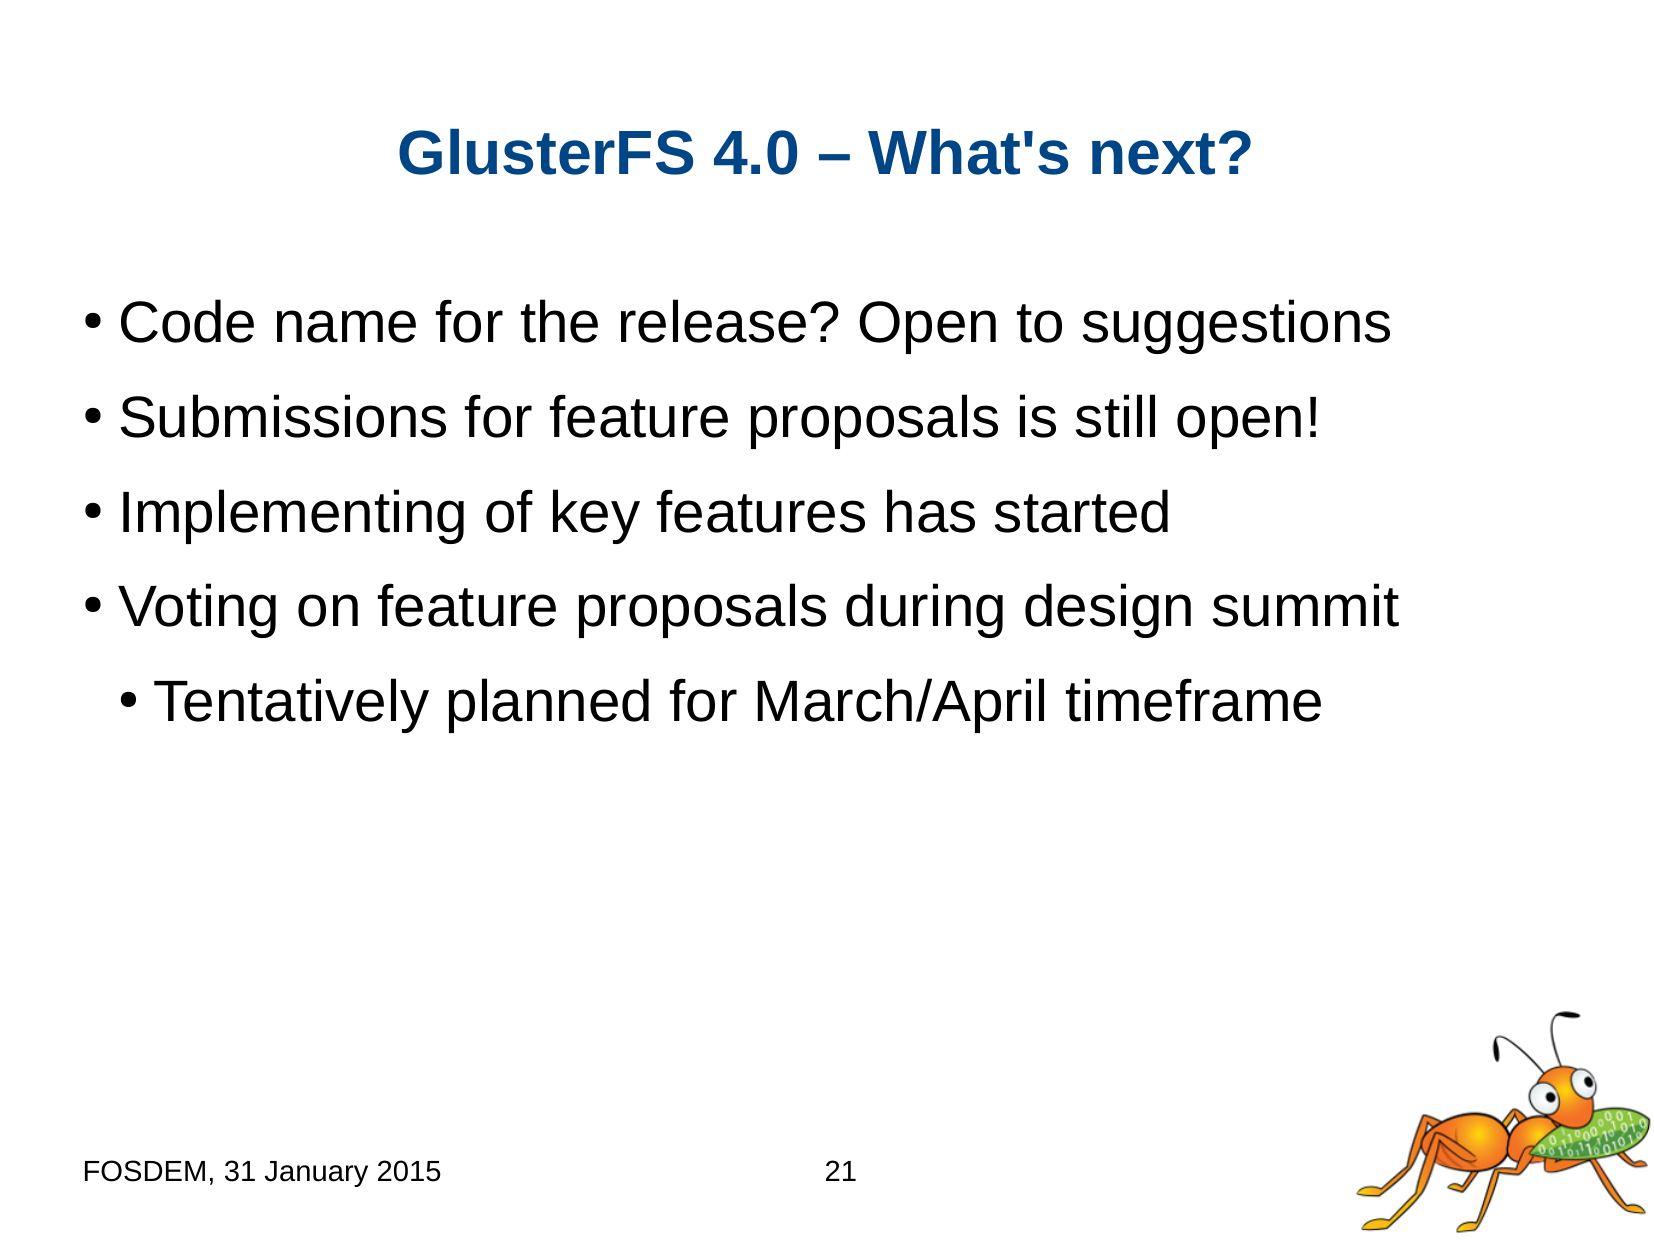

# GlusterFS 4.0 – What's next?
Code name for the release? Open to suggestions
Submissions for feature proposals is still open!
Implementing of key features has started
Voting on feature proposals during design summit
Tentatively planned for March/April timeframe
FOSDEM, 31 January 2015
21